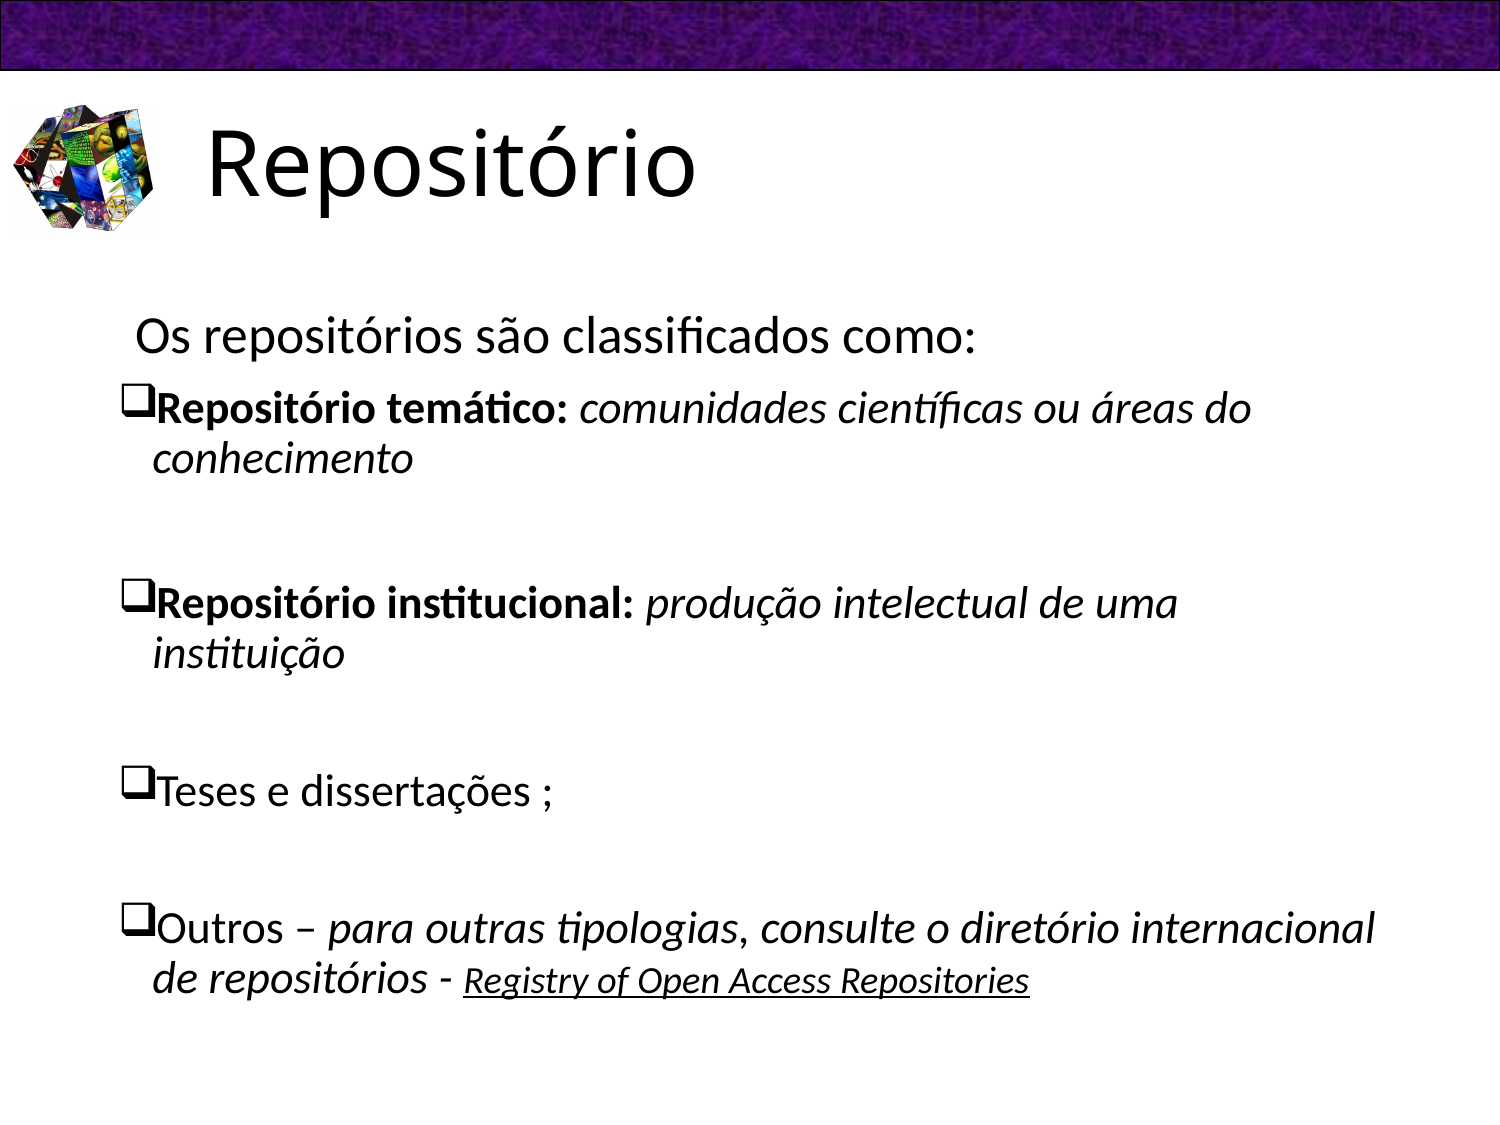

# Repositório
Os repositórios são classificados como:
Repositório temático: comunidades científicas ou áreas do conhecimento
Repositório institucional: produção intelectual de uma instituição
Teses e dissertações ;
Outros – para outras tipologias, consulte o diretório internacional de repositórios - Registry of Open Access Repositories